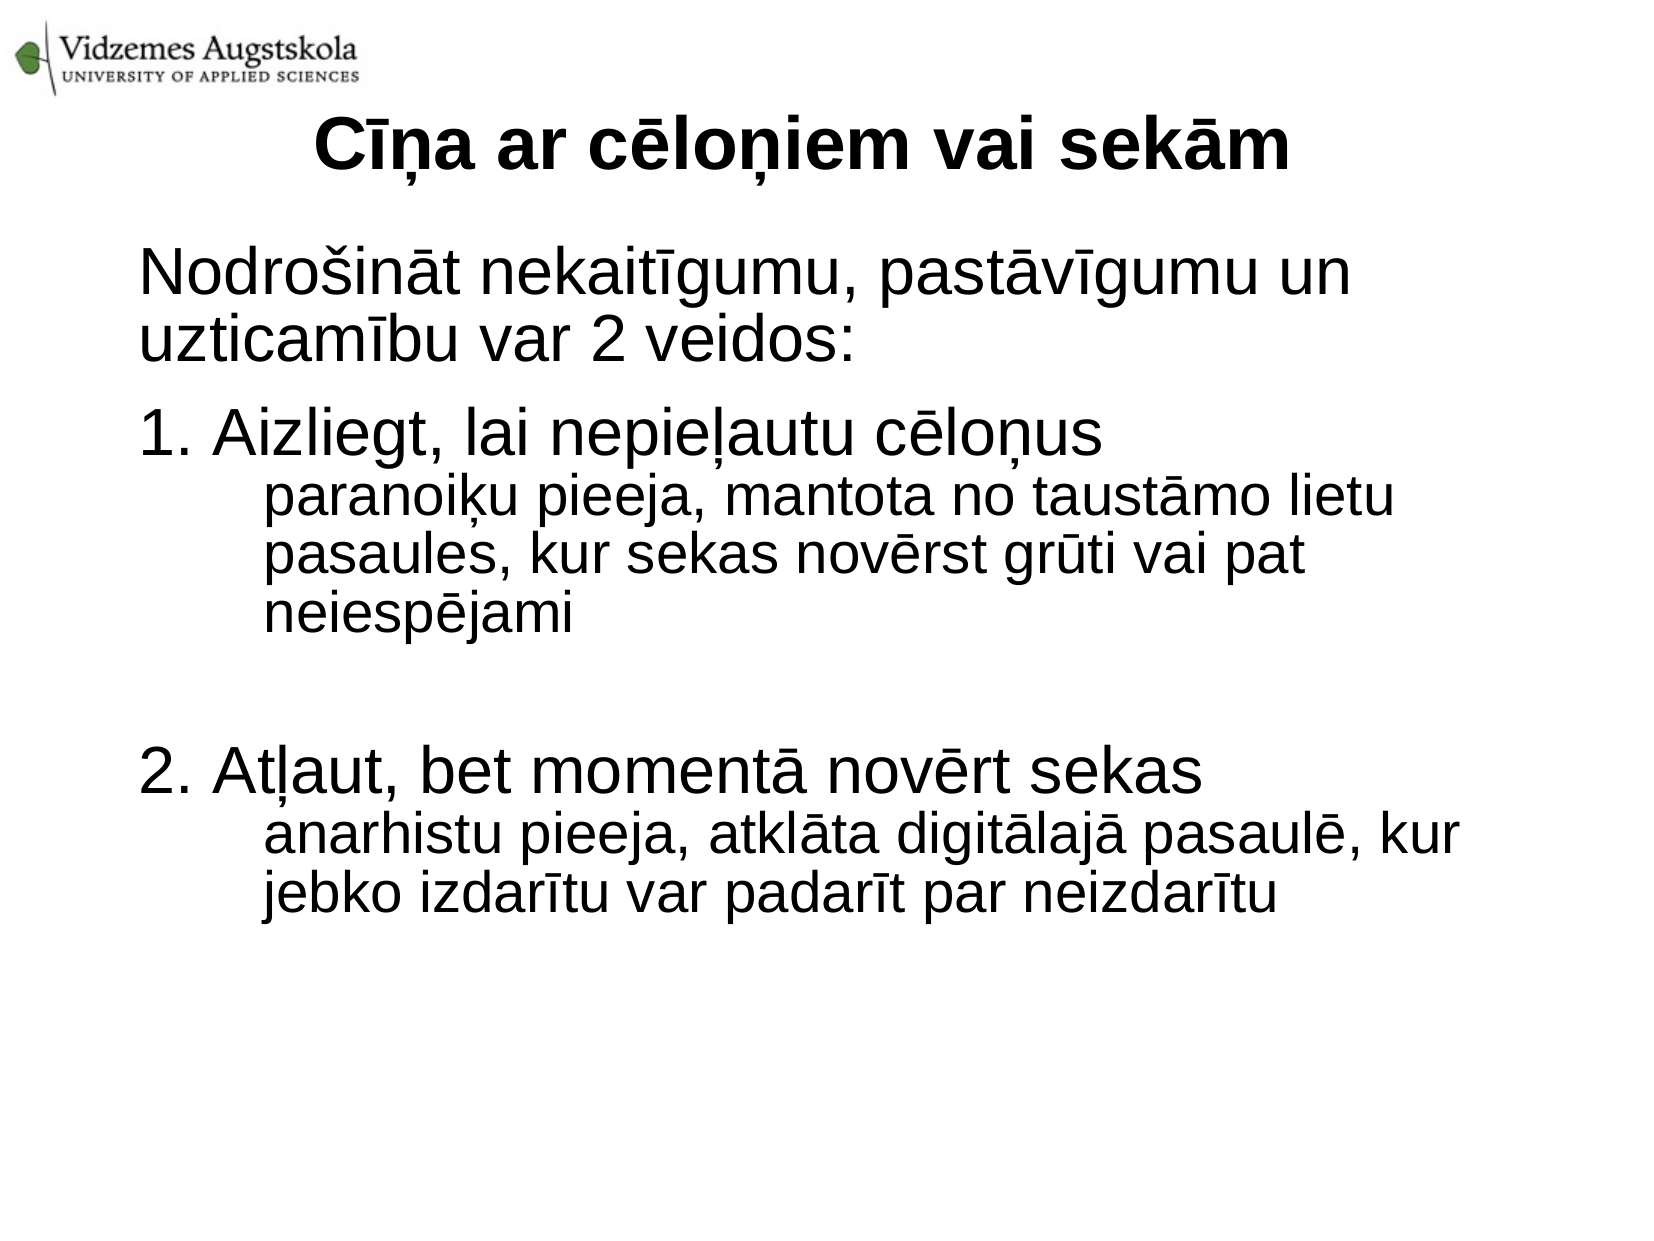

# Cīņa ar cēloņiem vai sekām
Nodrošināt nekaitīgumu, pastāvīgumu un uzticamību var 2 veidos:
1. Aizliegt, lai nepieļautu cēloņus
paranoiķu pieeja, mantota no taustāmo lietu pasaules, kur sekas novērst grūti vai pat neiespējami
2. Atļaut, bet momentā novērt sekas
anarhistu pieeja, atklāta digitālajā pasaulē, kur jebko izdarītu var padarīt par neizdarītu